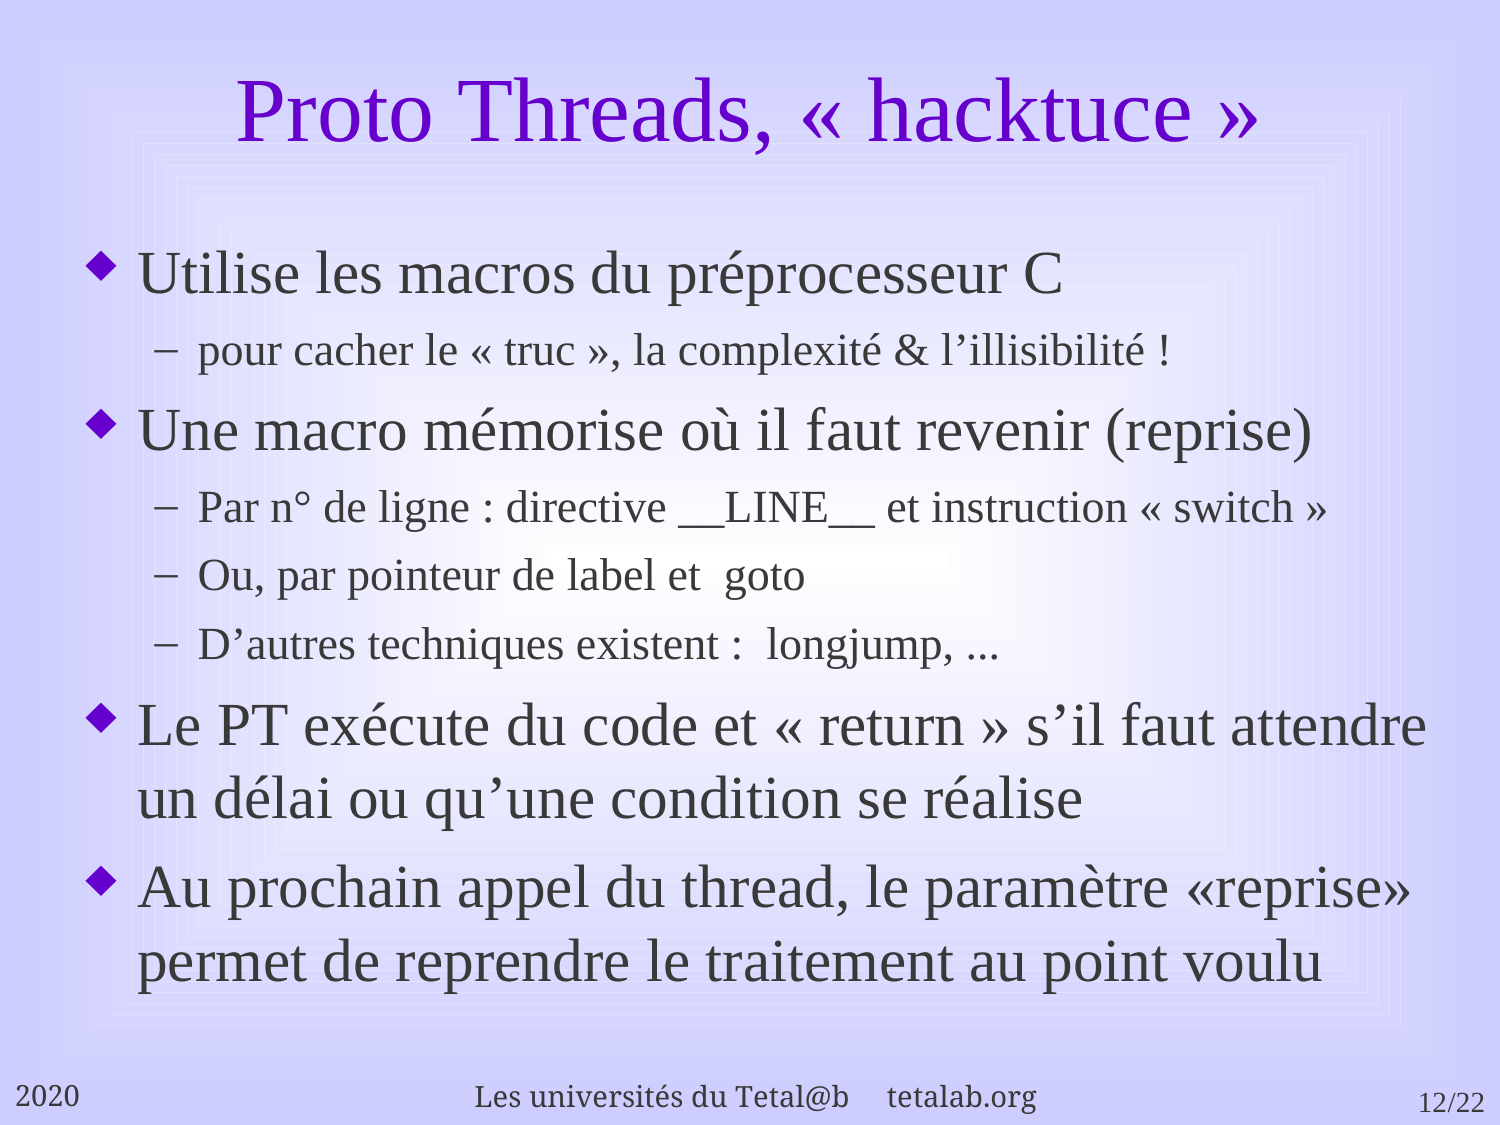

# Proto Threads, « hacktuce »
Utilise les macros du préprocesseur C
pour cacher le « truc », la complexité & l’illisibilité !
Une macro mémorise où il faut revenir (reprise)
Par n° de ligne : directive __LINE__ et instruction « switch »
Ou, par pointeur de label et goto
D’autres techniques existent : longjump, ...
Le PT exécute du code et « return » s’il faut attendre un délai ou qu’une condition se réalise
Au prochain appel du thread, le paramètre «reprise» permet de reprendre le traitement au point voulu
2020
Les universités du Tetal@b tetalab.org
12